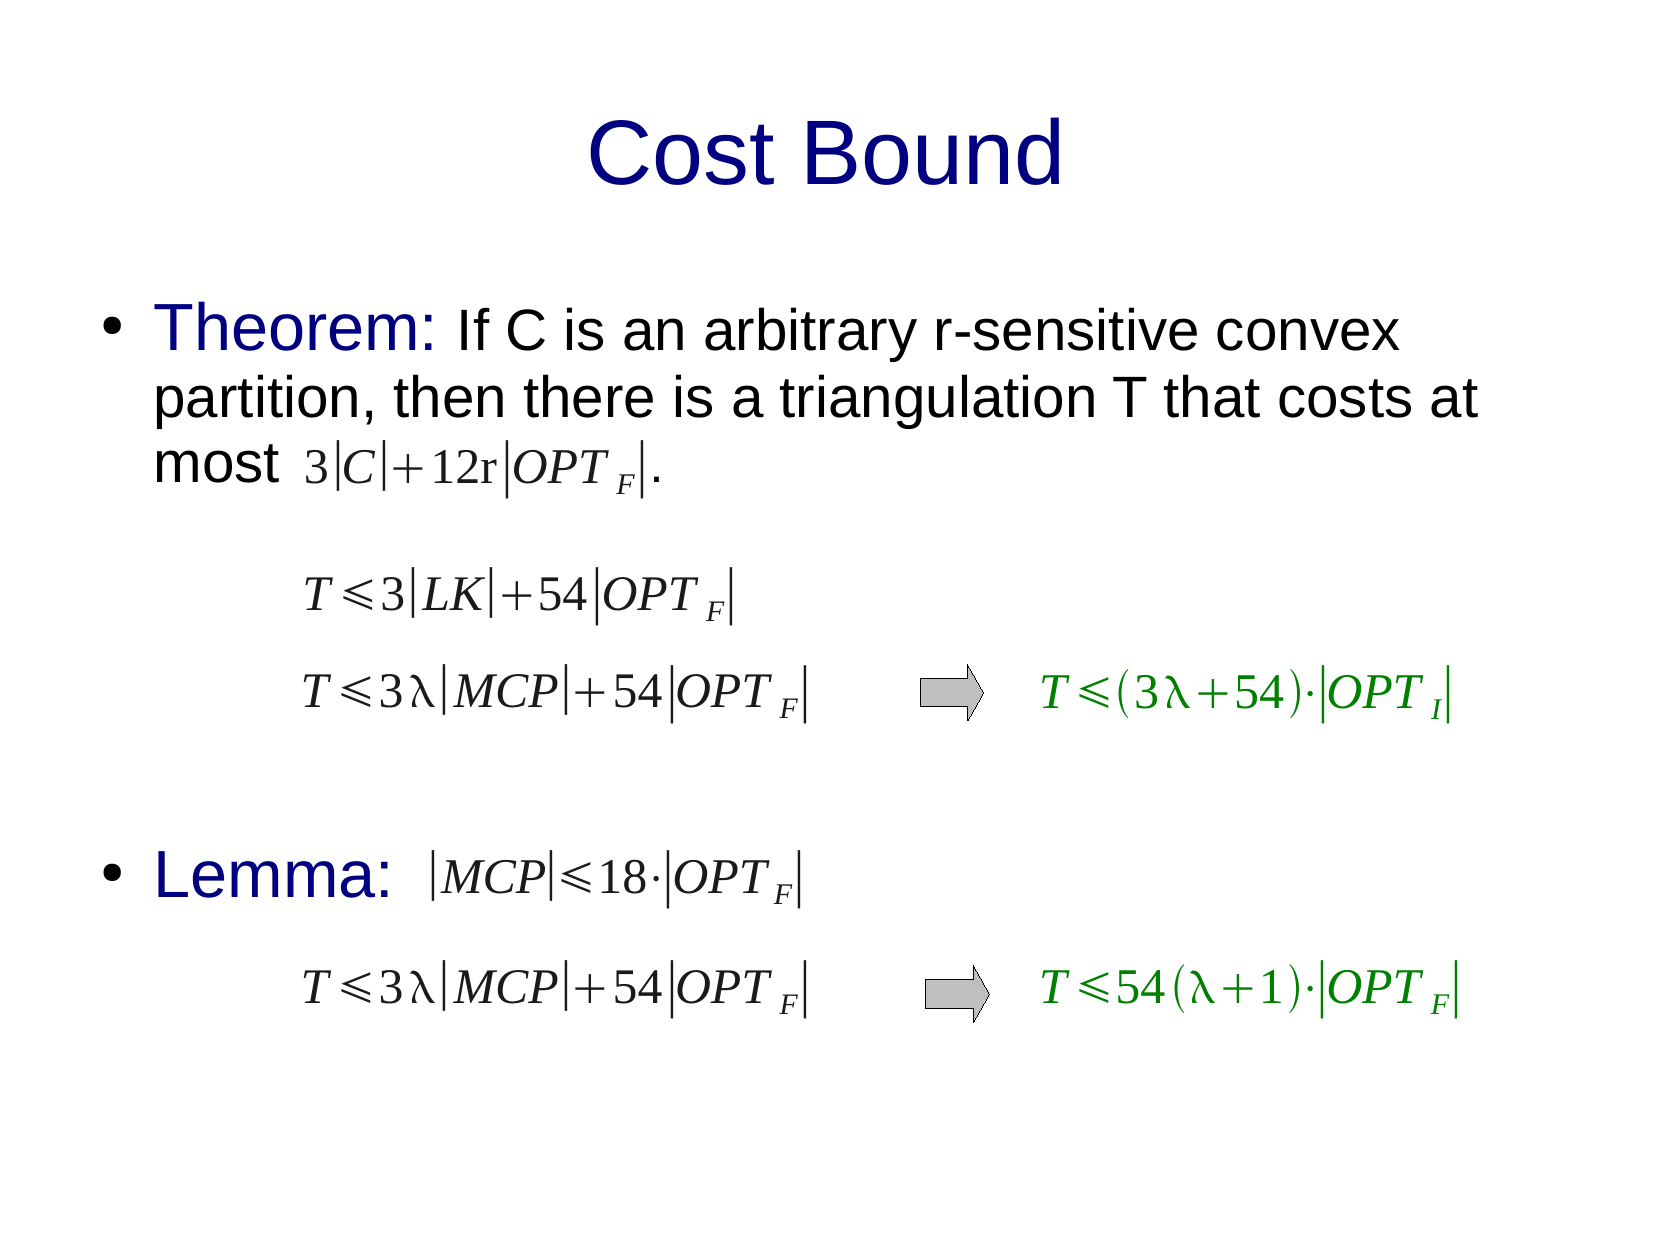

# Cost Bound
Theorem: If C is an arbitrary r-sensitive convex partition, then there is a triangulation T that costs at most .
Lemma: